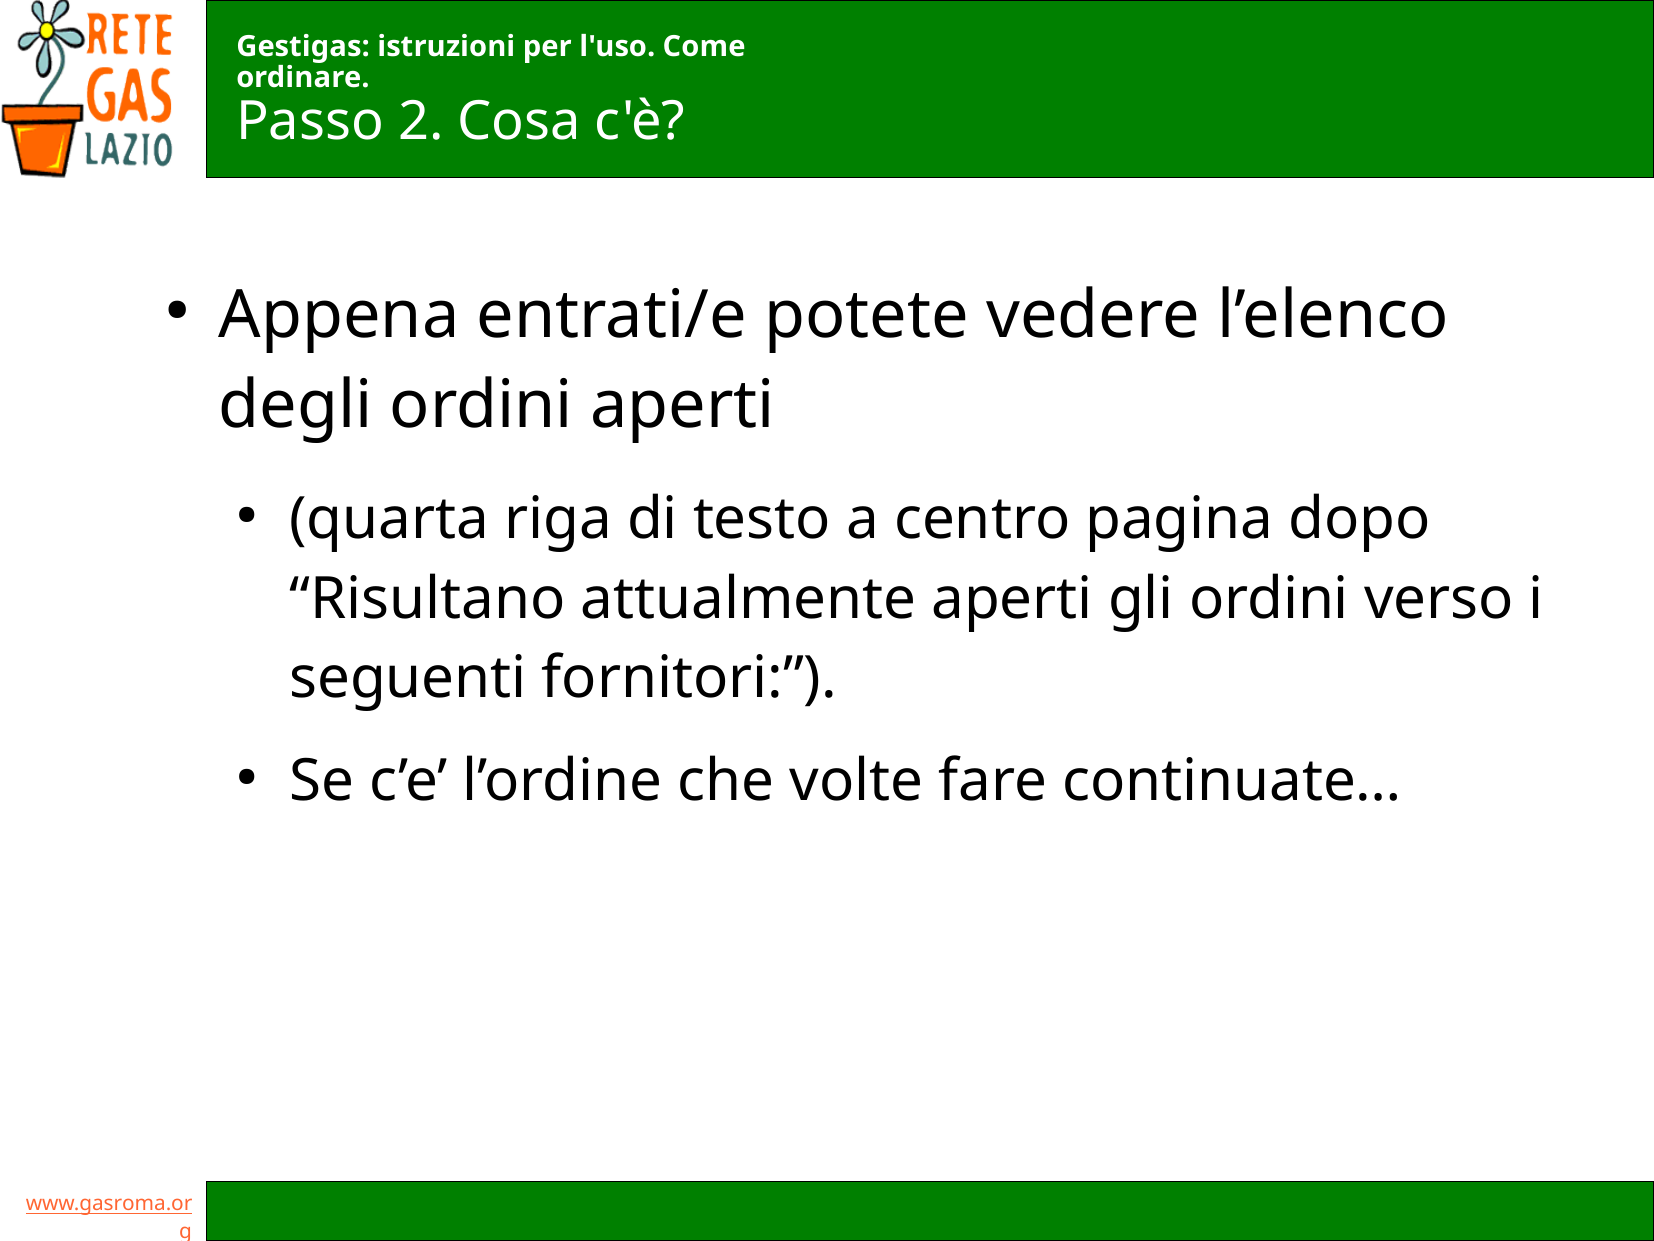

Gestigas: istruzioni per l'uso. Come ordinare.
# Passo 2. Cosa c'è?
Appena entrati/e potete vedere l’elenco degli ordini aperti
(quarta riga di testo a centro pagina dopo “Risultano attualmente aperti gli ordini verso i seguenti fornitori:”).
Se c’e’ l’ordine che volte fare continuate…